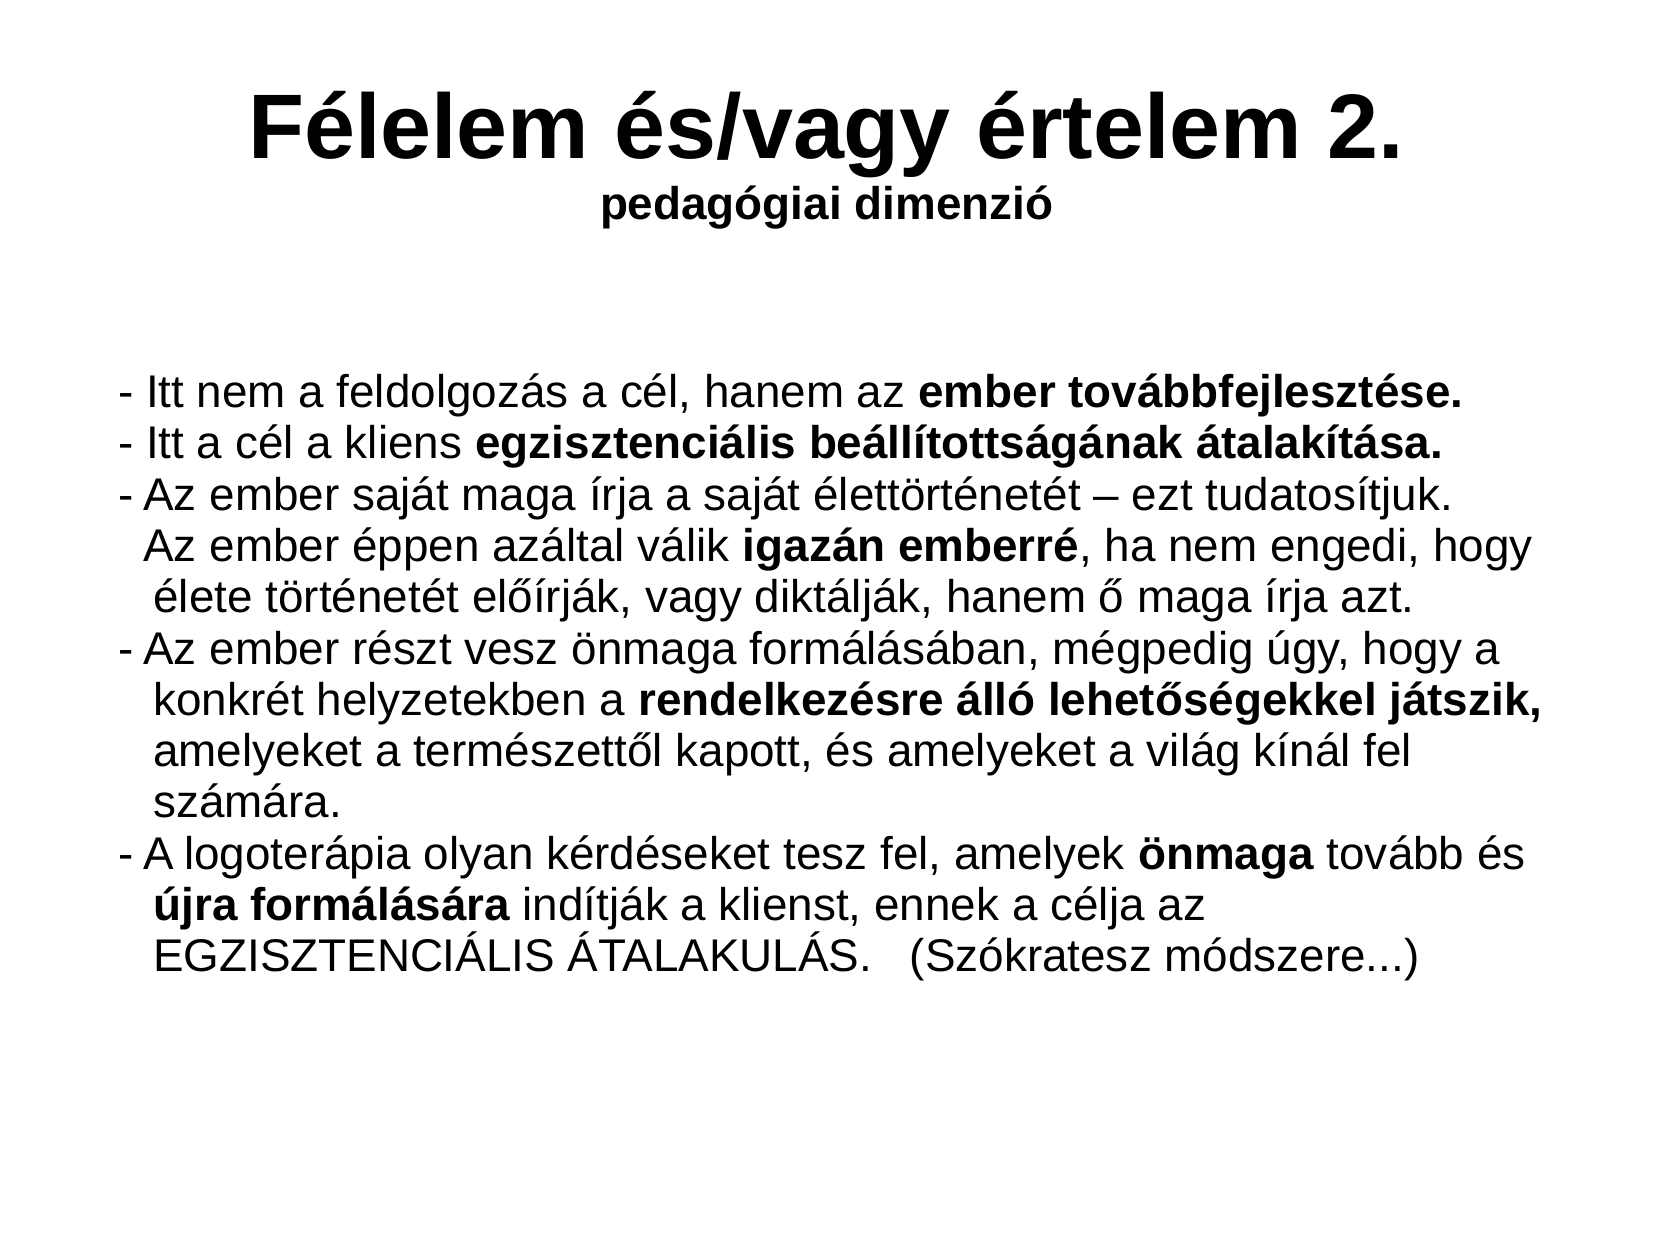

# Félelem és/vagy értelem 2. pedagógiai dimenzió
- Itt nem a feldolgozás a cél, hanem az ember továbbfejlesztése.
- Itt a cél a kliens egzisztenciális beállítottságának átalakítása.
- Az ember saját maga írja a saját élettörténetét – ezt tudatosítjuk.
 Az ember éppen azáltal válik igazán emberré, ha nem engedi, hogy élete történetét előírják, vagy diktálják, hanem ő maga írja azt.
- Az ember részt vesz önmaga formálásában, mégpedig úgy, hogy a konkrét helyzetekben a rendelkezésre álló lehetőségekkel játszik, amelyeket a természettől kapott, és amelyeket a világ kínál fel számára.
- A logoterápia olyan kérdéseket tesz fel, amelyek önmaga tovább és újra formálására indítják a klienst, ennek a célja az EGZISZTENCIÁLIS ÁTALAKULÁS. (Szókratesz módszere...)